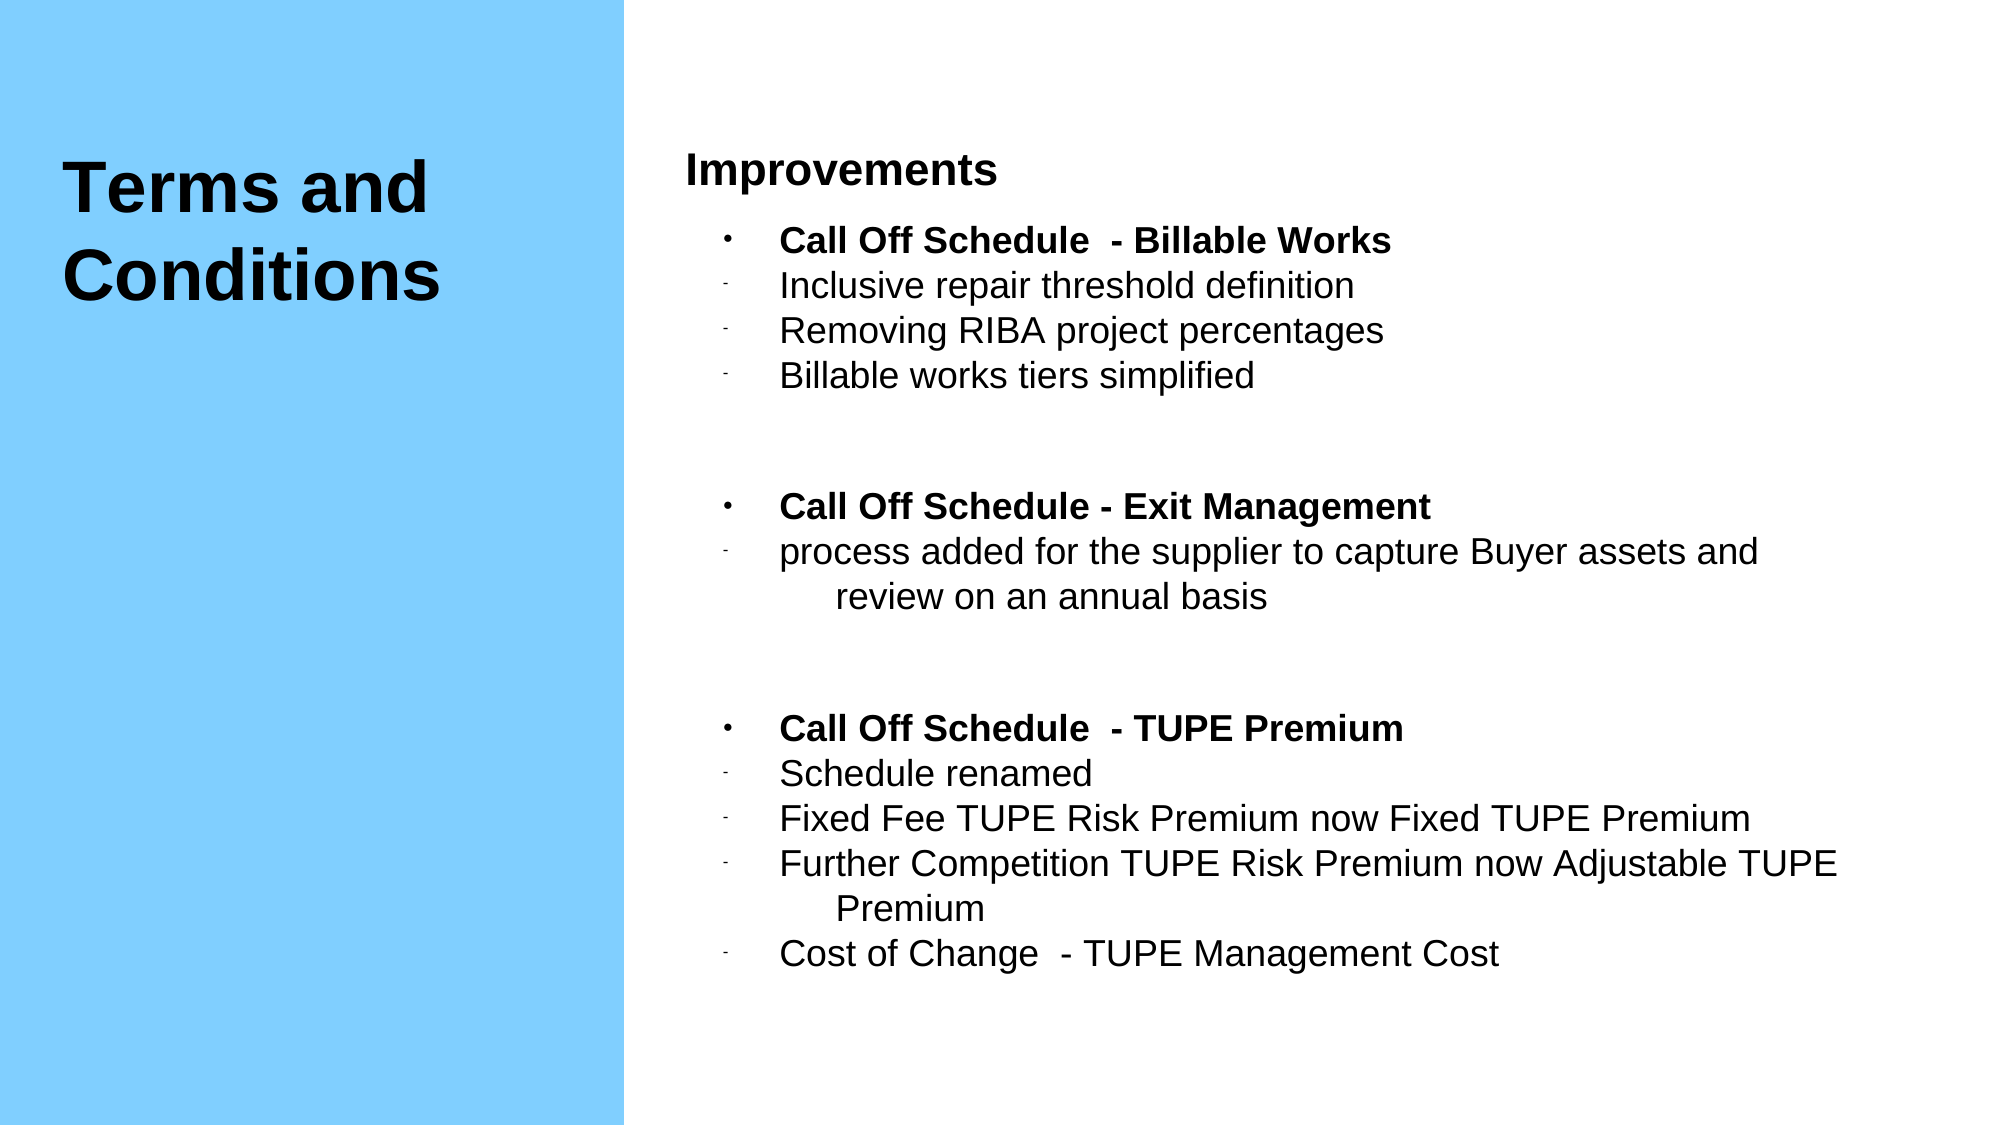

Terms and Conditions
# Improvements
Call Off Schedule - Billable Works
Inclusive repair threshold definition
Removing RIBA project percentages
Billable works tiers simplified
Call Off Schedule - Exit Management
process added for the supplier to capture Buyer assets and review on an annual basis
Call Off Schedule - TUPE Premium
Schedule renamed
Fixed Fee TUPE Risk Premium now Fixed TUPE Premium
Further Competition TUPE Risk Premium now Adjustable TUPE Premium
Cost of Change - TUPE Management Cost